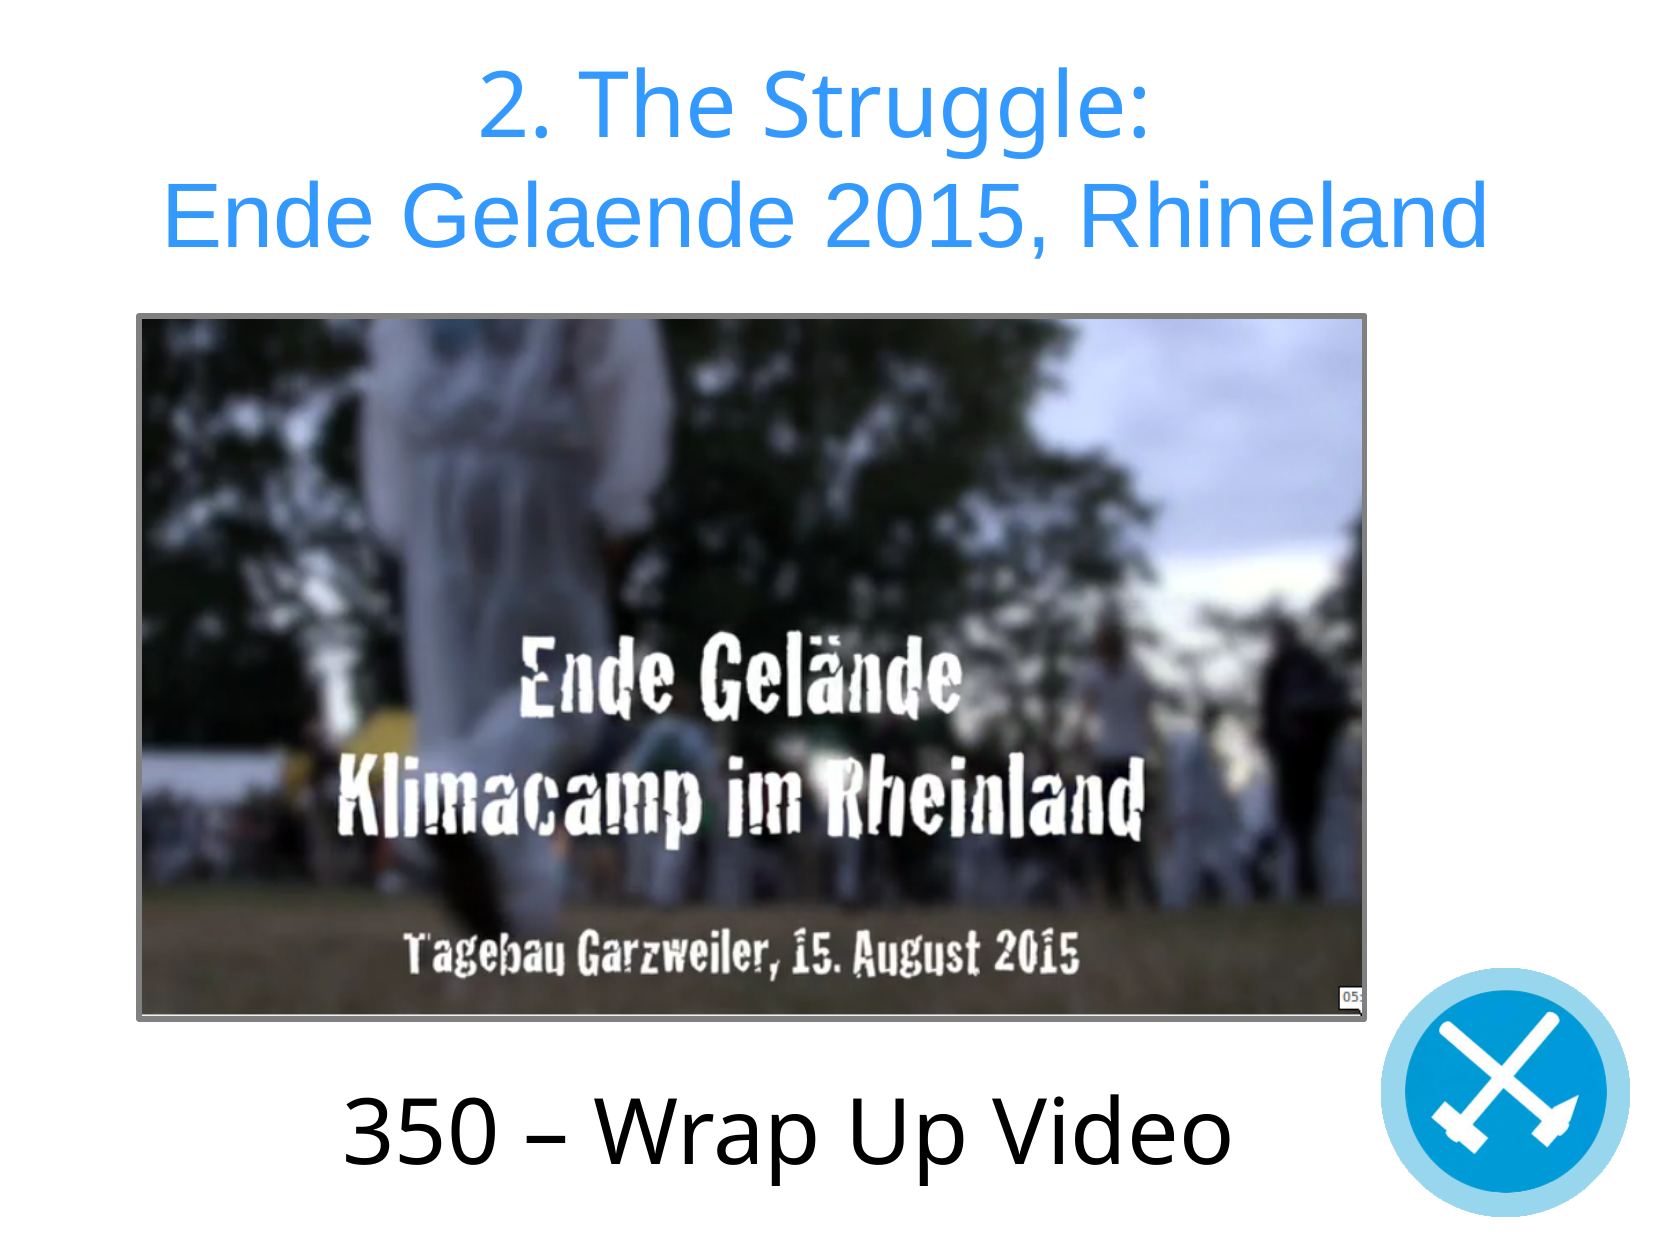

# 2. The Struggle: Ende Gelaende 2015, Rhineland
350 – Wrap Up Video